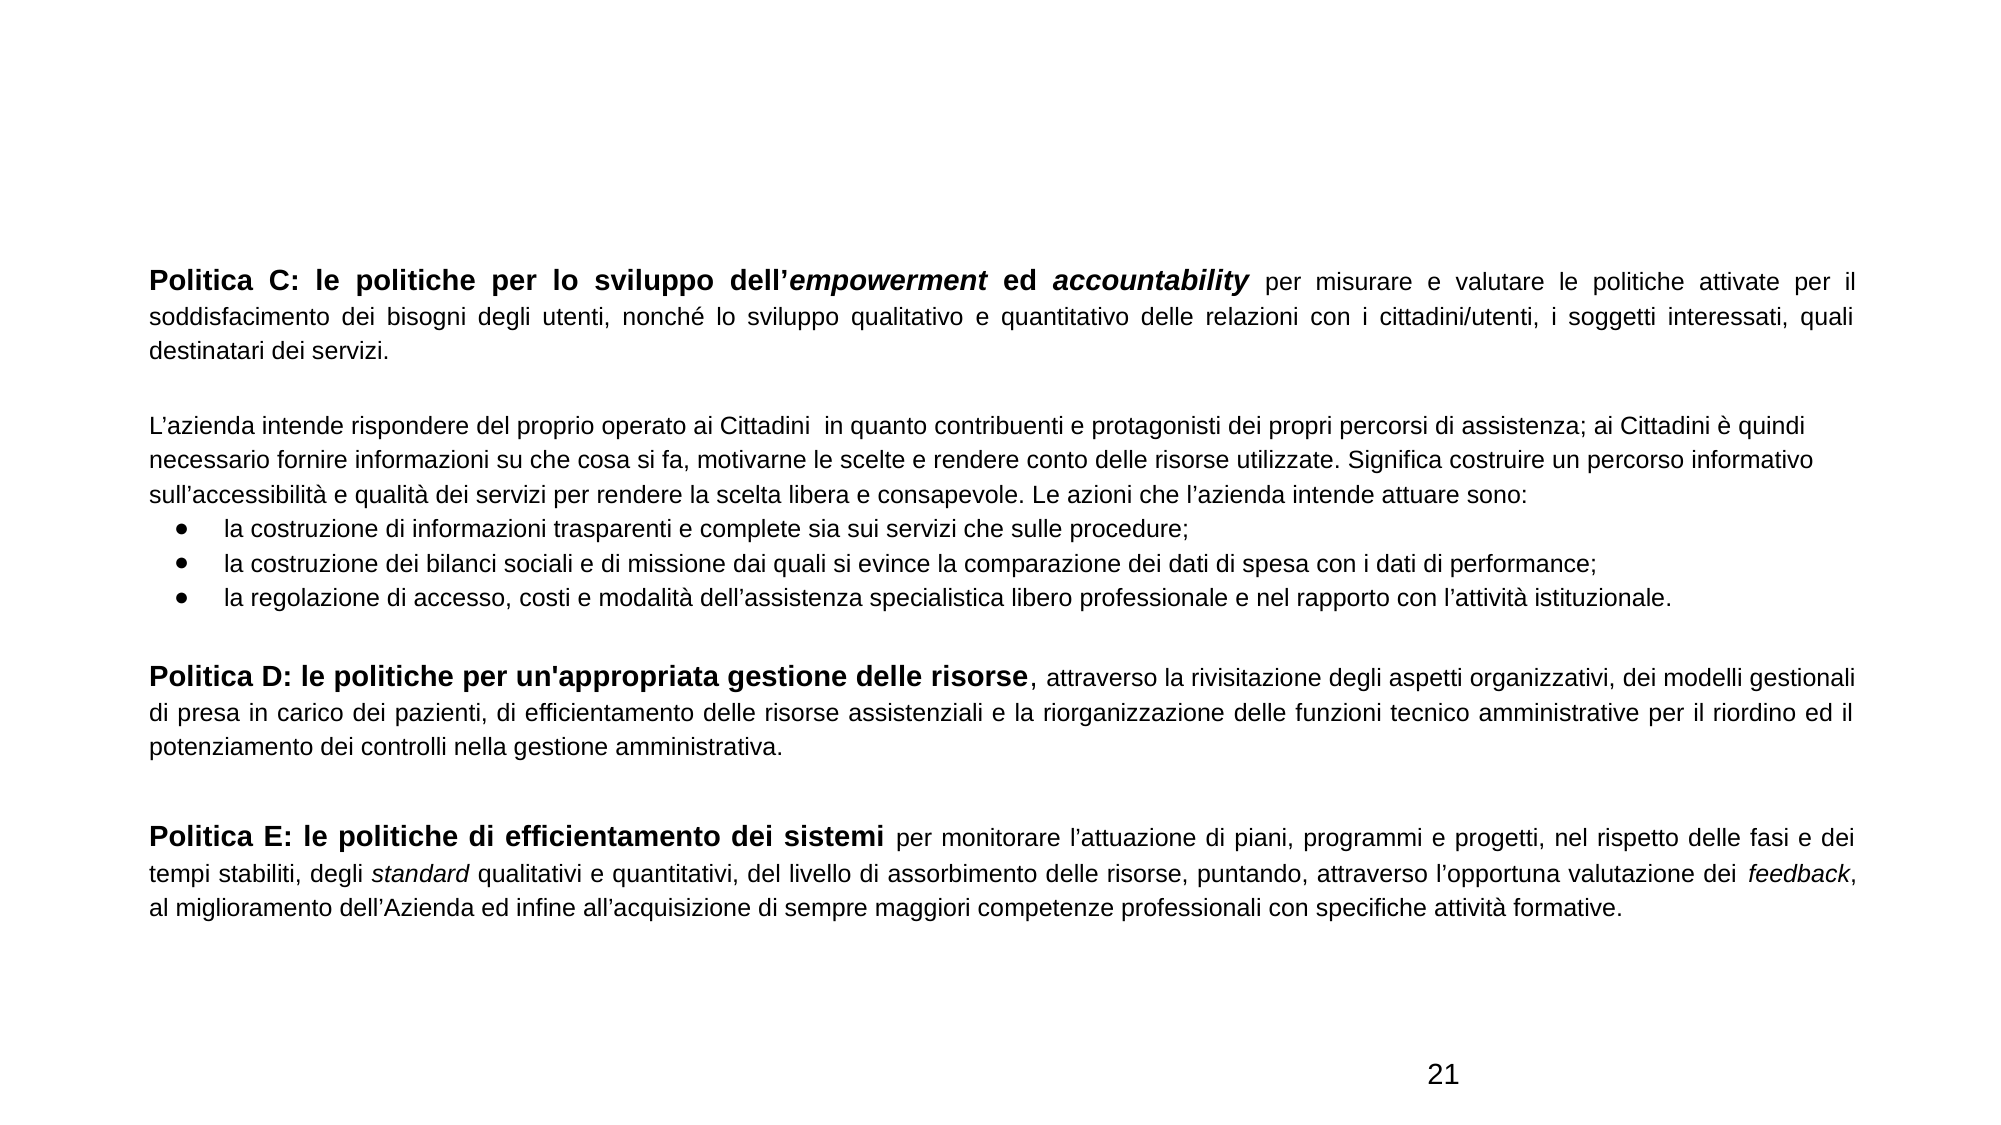

Politica C: le politiche per lo sviluppo dell’empowerment ed accountability per misurare e valutare le politiche attivate per il soddisfacimento dei bisogni degli utenti, nonché lo sviluppo qualitativo e quantitativo delle relazioni con i cittadini/utenti, i soggetti interessati, quali destinatari dei servizi.
L’azienda intende rispondere del proprio operato ai Cittadini in quanto contribuenti e protagonisti dei propri percorsi di assistenza; ai Cittadini è quindi necessario fornire informazioni su che cosa si fa, motivarne le scelte e rendere conto delle risorse utilizzate. Significa costruire un percorso informativo sull’accessibilità e qualità dei servizi per rendere la scelta libera e consapevole. Le azioni che l’azienda intende attuare sono:
la costruzione di informazioni trasparenti e complete sia sui servizi che sulle procedure;
la costruzione dei bilanci sociali e di missione dai quali si evince la comparazione dei dati di spesa con i dati di performance;
la regolazione di accesso, costi e modalità dell’assistenza specialistica libero professionale e nel rapporto con l’attività istituzionale.
Politica D: le politiche per un'appropriata gestione delle risorse, attraverso la rivisitazione degli aspetti organizzativi, dei modelli gestionali di presa in carico dei pazienti, di efficientamento delle risorse assistenziali e la riorganizzazione delle funzioni tecnico amministrative per il riordino ed il potenziamento dei controlli nella gestione amministrativa.
Politica E: le politiche di efficientamento dei sistemi per monitorare l’attuazione di piani, programmi e progetti, nel rispetto delle fasi e dei tempi stabiliti, degli standard qualitativi e quantitativi, del livello di assorbimento delle risorse, puntando, attraverso l’opportuna valutazione dei feedback, al miglioramento dell’Azienda ed infine all’acquisizione di sempre maggiori competenze professionali con specifiche attività formative.